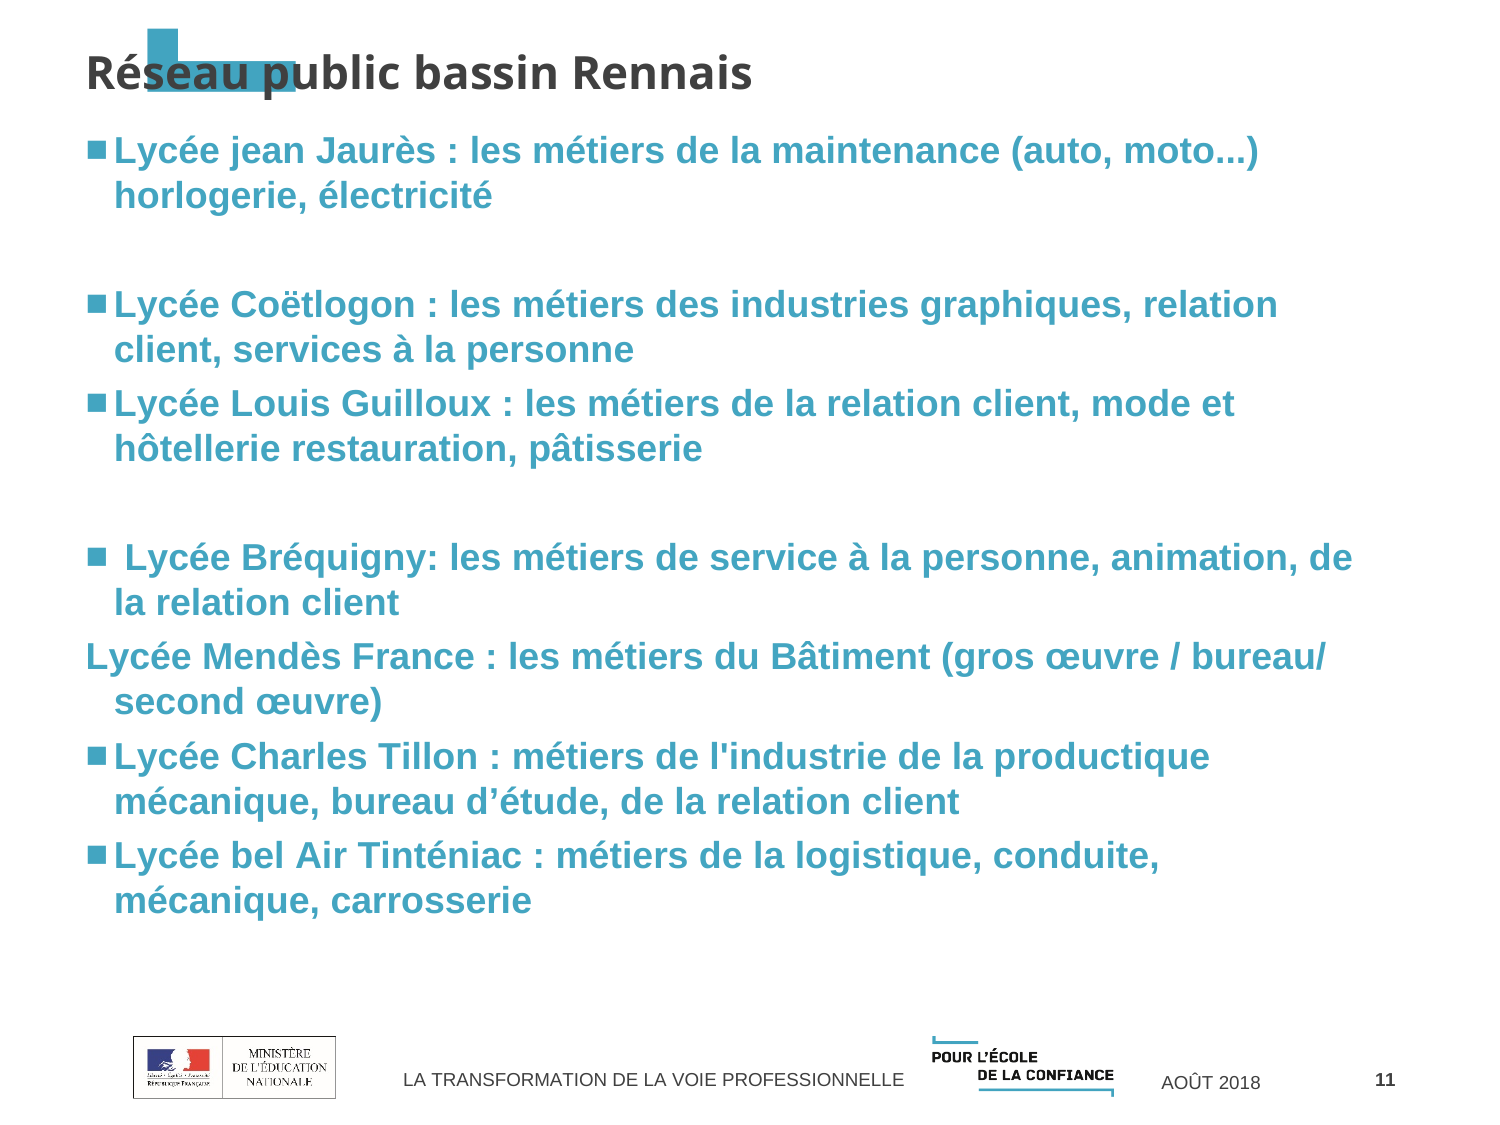

Réseau public bassin Rennais
Lycée jean Jaurès : les métiers de la maintenance (auto, moto...) horlogerie, électricité
Lycée Coëtlogon : les métiers des industries graphiques, relation client, services à la personne
Lycée Louis Guilloux : les métiers de la relation client, mode et hôtellerie restauration, pâtisserie
 Lycée Bréquigny: les métiers de service à la personne, animation, de la relation client
Lycée Mendès France : les métiers du Bâtiment (gros œuvre / bureau/ second œuvre)
Lycée Charles Tillon : métiers de l'industrie de la productique mécanique, bureau d’étude, de la relation client
Lycée bel Air Tinténiac : métiers de la logistique, conduite, mécanique, carrosserie